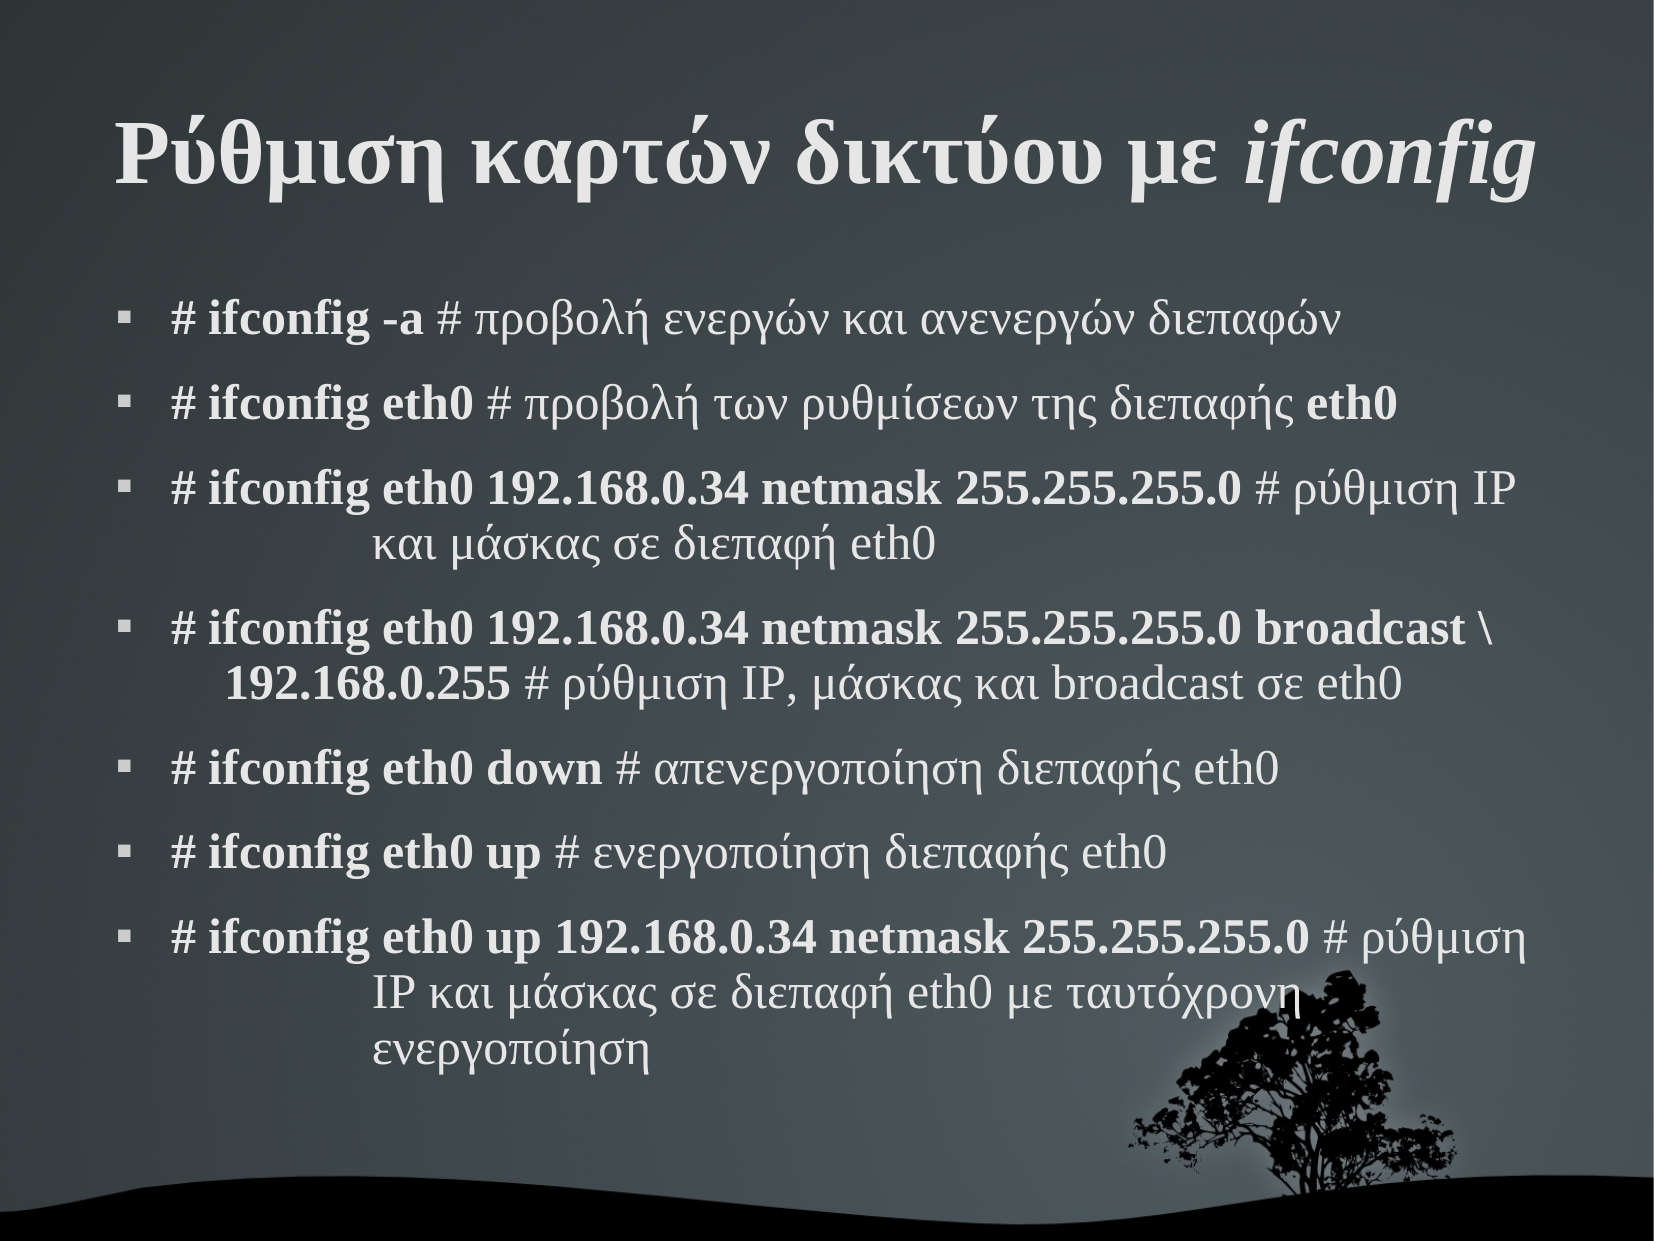

Ρύθμιση καρτών δικτύου με ifconfig
# # ifconfig -a # προβολή ενεργών και ανενεργών διεπαφών
# ifconfig eth0 # προβολή των ρυθμίσεων της διεπαφής eth0
# ifconfig eth0 192.168.0.34 netmask 255.255.255.0 # ρύθμιση IP 			και μάσκας σε διεπαφή eth0
# ifconfig eth0 192.168.0.34 netmask 255.255.255.0 broadcast \ 192.168.0.255 # ρύθμιση IP, μάσκας και broadcast σε eth0
# ifconfig eth0 down # απενεργοποίηση διεπαφής eth0
# ifconfig eth0 up # ενεργοποίηση διεπαφής eth0
# ifconfig eth0 up 192.168.0.34 netmask 255.255.255.0 # ρύθμιση 			IP και μάσκας σε διεπαφή eth0 με ταυτόχρονη 						ενεργοποίηση